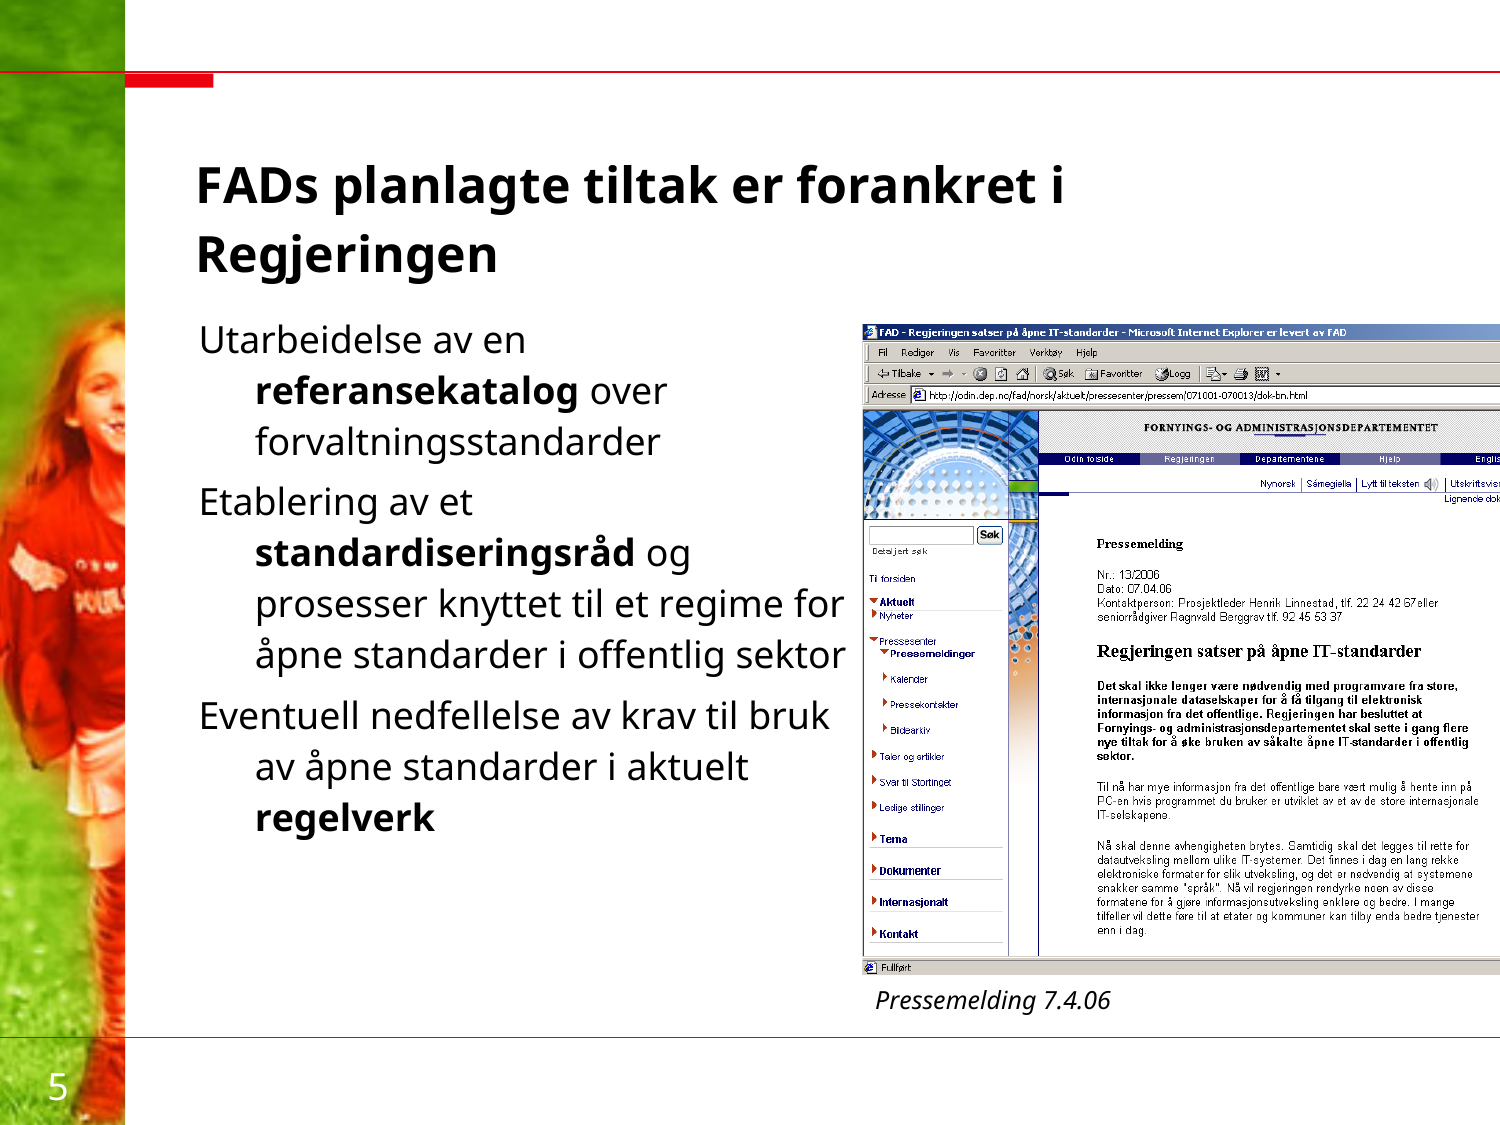

# FADs planlagte tiltak er forankret i Regjeringen
Utarbeidelse av en referansekatalog over forvaltningsstandarder
Etablering av et standardiseringsråd og prosesser knyttet til et regime for åpne standarder i offentlig sektor
Eventuell nedfellelse av krav til bruk av åpne standarder i aktuelt regelverk
Pressemelding 7.4.06